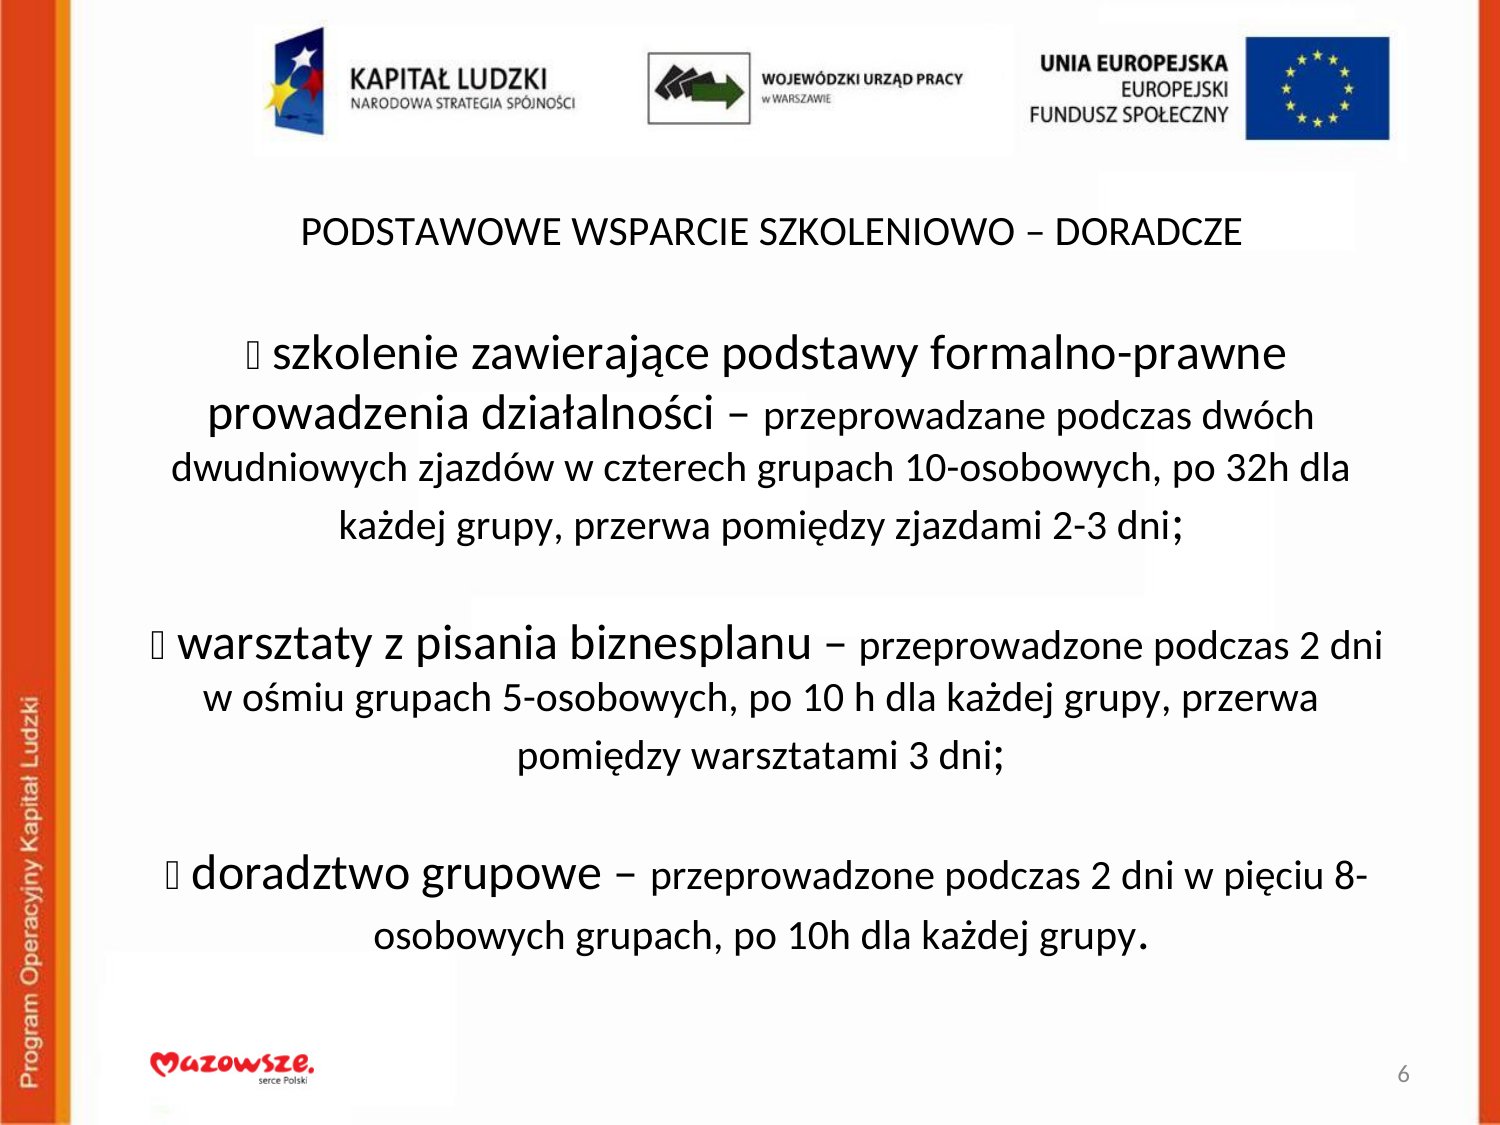

PODSTAWOWE WSPARCIE SZKOLENIOWO – DORADCZE
#  szkolenie zawierające podstawy formalno-prawne prowadzenia działalności – przeprowadzane podczas dwóch dwudniowych zjazdów w czterech grupach 10-osobowych, po 32h dla każdej grupy, przerwa pomiędzy zjazdami 2-3 dni; warsztaty z pisania biznesplanu – przeprowadzone podczas 2 dni w ośmiu grupach 5-osobowych, po 10 h dla każdej grupy, przerwa pomiędzy warsztatami 3 dni; doradztwo grupowe – przeprowadzone podczas 2 dni w pięciu 8-osobowych grupach, po 10h dla każdej grupy.